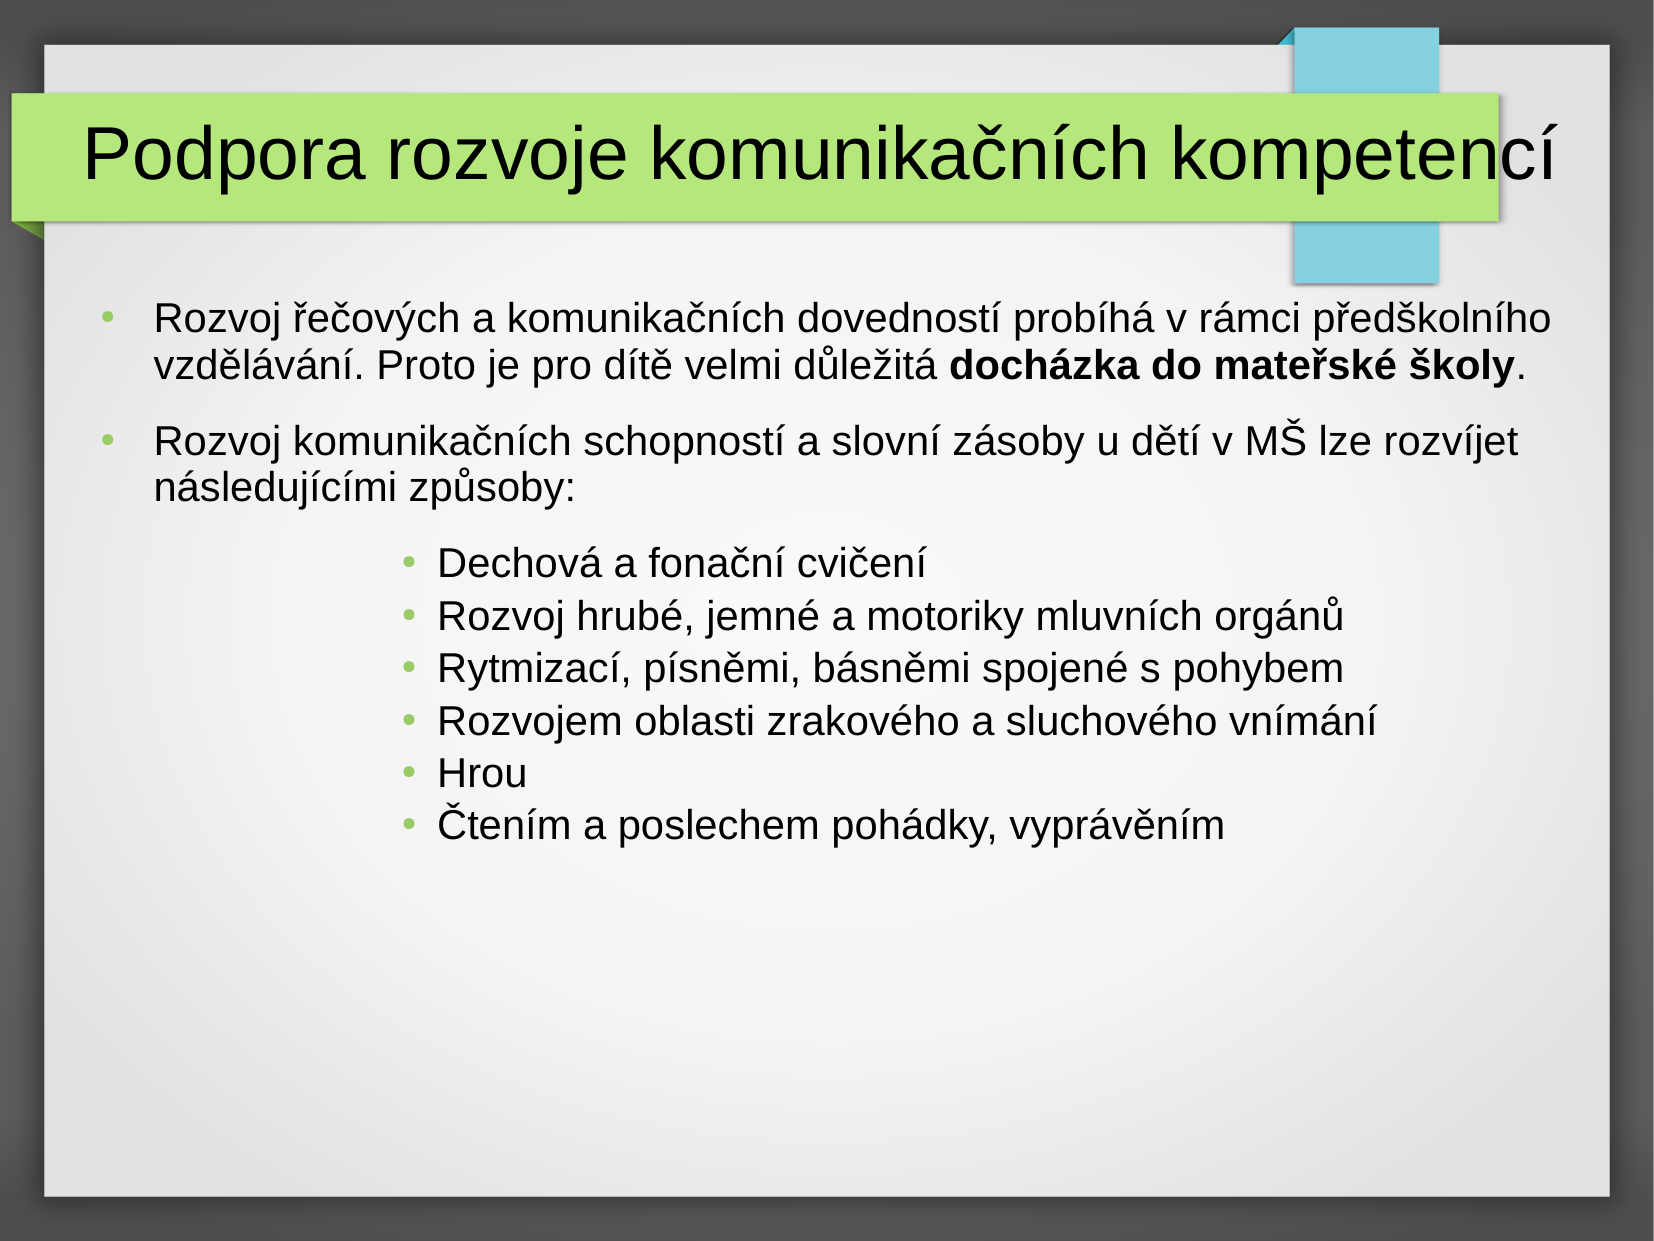

# Podpora rozvoje komunikačních kompetencí
Rozvoj řečových a komunikačních dovedností probíhá v rámci předškolního vzdělávání. Proto je pro dítě velmi důležitá docházka do mateřské školy.
Rozvoj komunikačních schopností a slovní zásoby u dětí v MŠ lze rozvíjet následujícími způsoby:
Dechová a fonační cvičení
Rozvoj hrubé, jemné a motoriky mluvních orgánů
Rytmizací, písněmi, básněmi spojené s pohybem
Rozvojem oblasti zrakového a sluchového vnímání
Hrou
Čtením a poslechem pohádky, vyprávěním